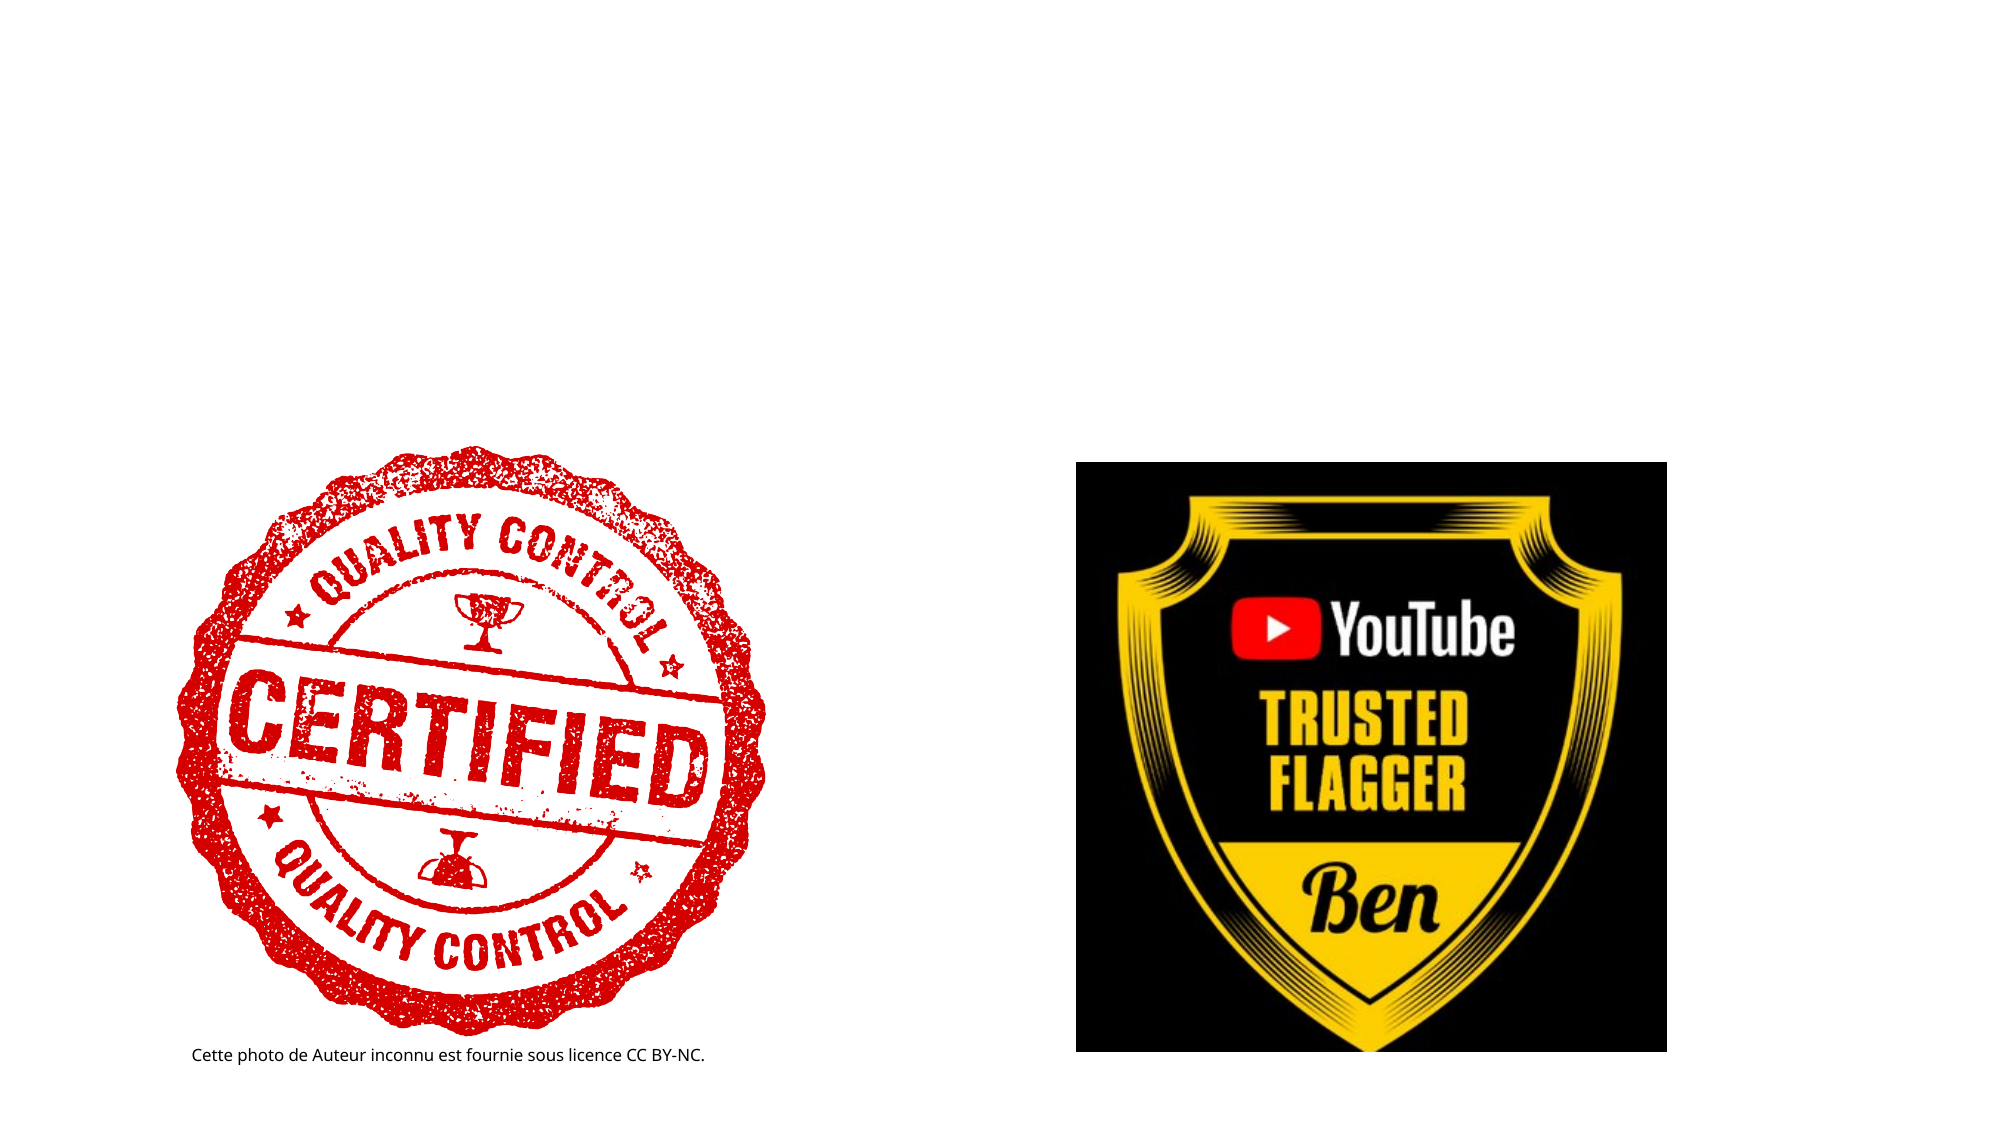

# A - Les tiers de confiance superviseurs
Cette photo de Auteur inconnu est fournie sous licence CC BY-NC.